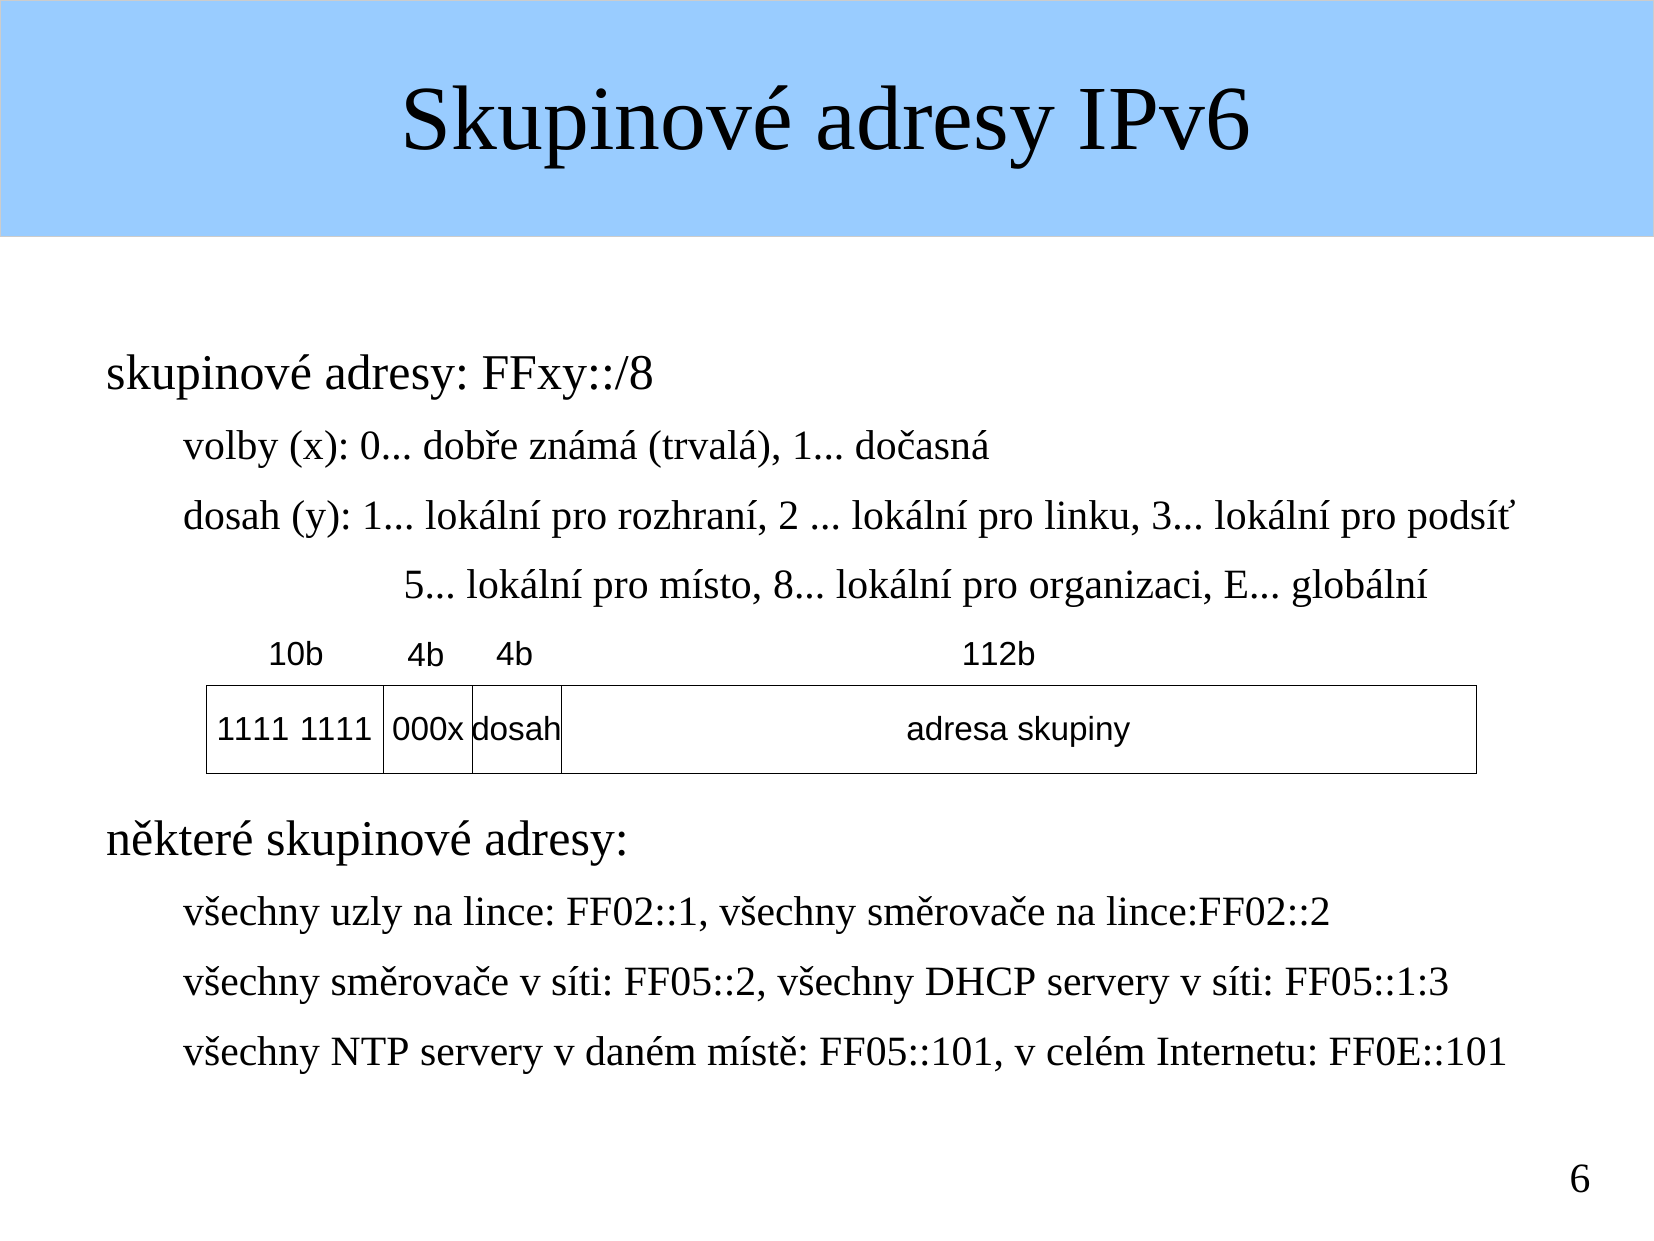

# Skupinové adresy IPv6
skupinové adresy: FFxy::/8
volby (x): 0... dobře známá (trvalá), 1... dočasná
dosah (y): 1... lokální pro rozhraní, 2 ... lokální pro linku, 3... lokální pro podsíť
 5... lokální pro místo, 8... lokální pro organizaci, E... globální
112b
10b
4b
4b
1111 1111
000x
dosah
adresa skupiny
některé skupinové adresy:
všechny uzly na lince: FF02::1, všechny směrovače na lince:FF02::2
všechny směrovače v síti: FF05::2, všechny DHCP servery v síti: FF05::1:3
všechny NTP servery v daném místě: FF05::101, v celém Internetu: FF0E::101